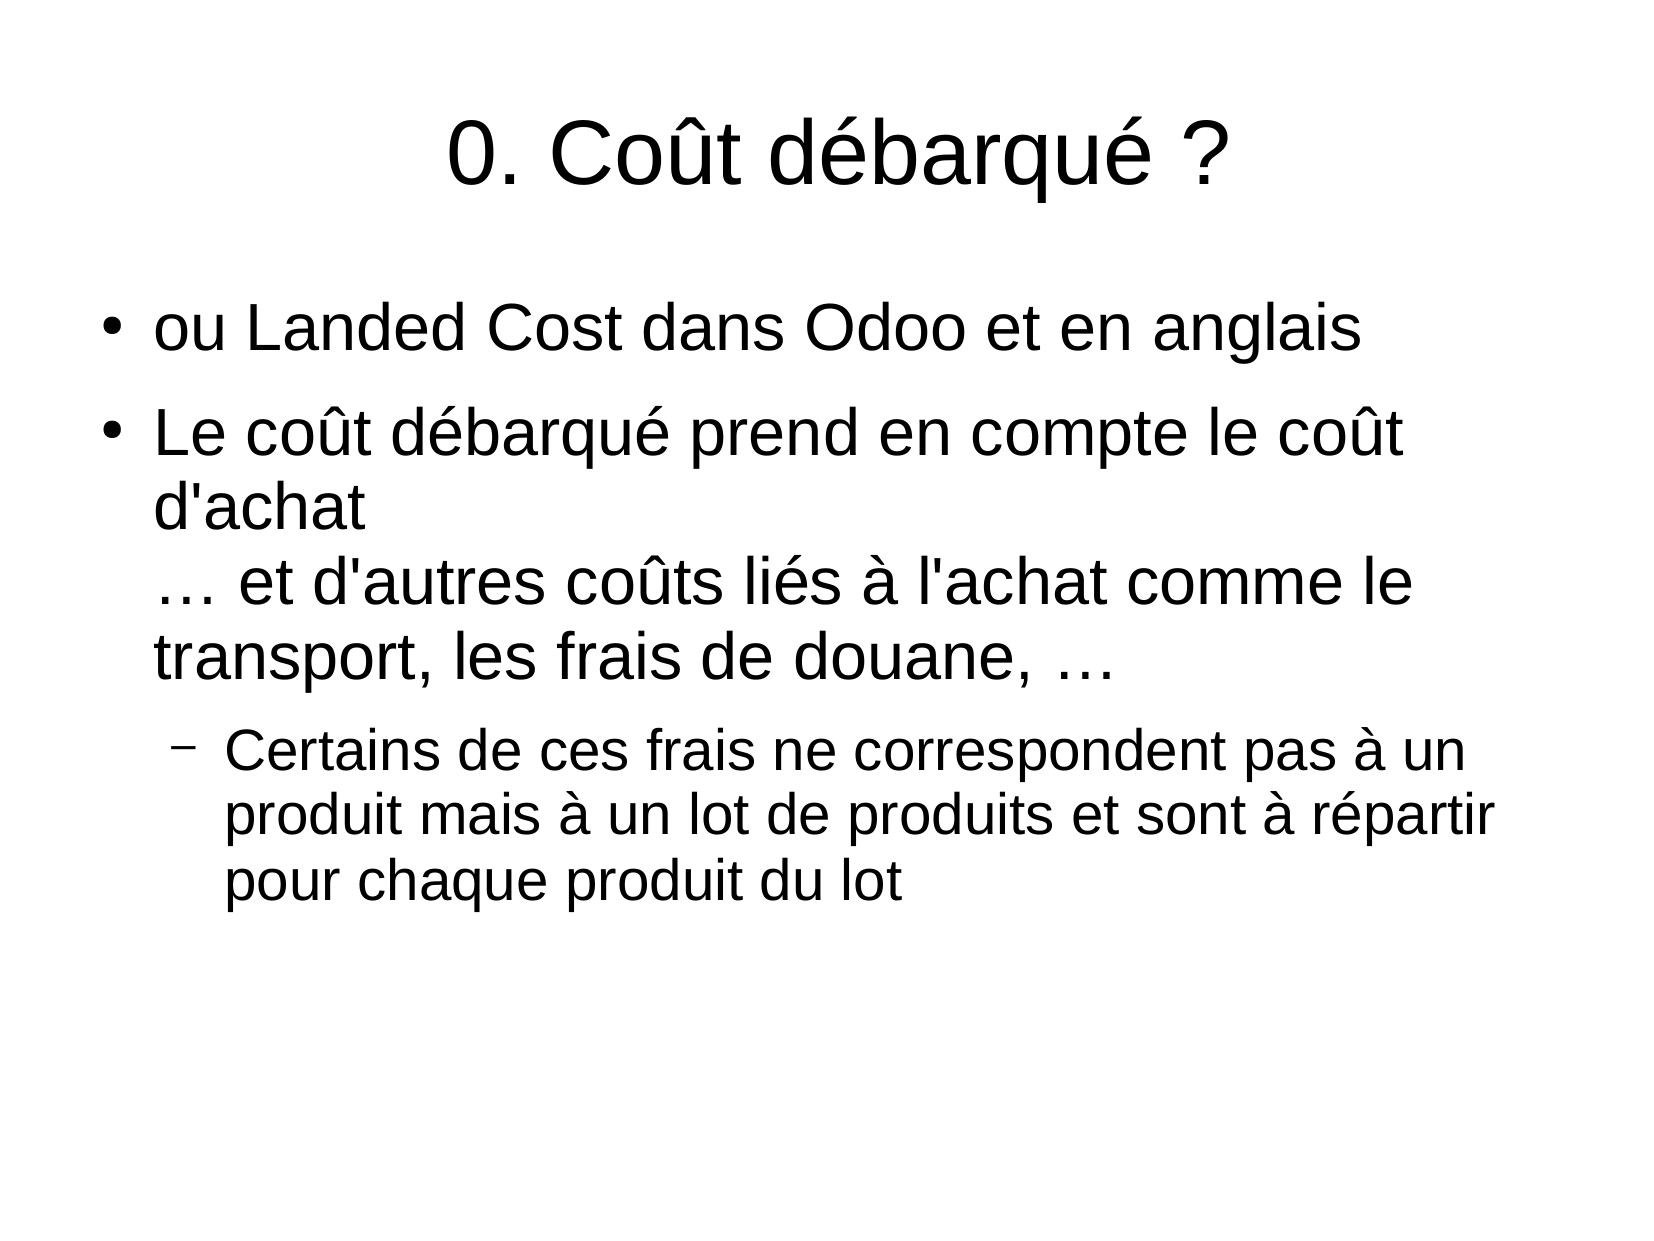

# 0. Coût débarqué ?
ou Landed Cost dans Odoo et en anglais
Le coût débarqué prend en compte le coût d'achat
… et d'autres coûts liés à l'achat comme le transport, les frais de douane, …
Certains de ces frais ne correspondent pas à un produit mais à un lot de produits et sont à répartir pour chaque produit du lot